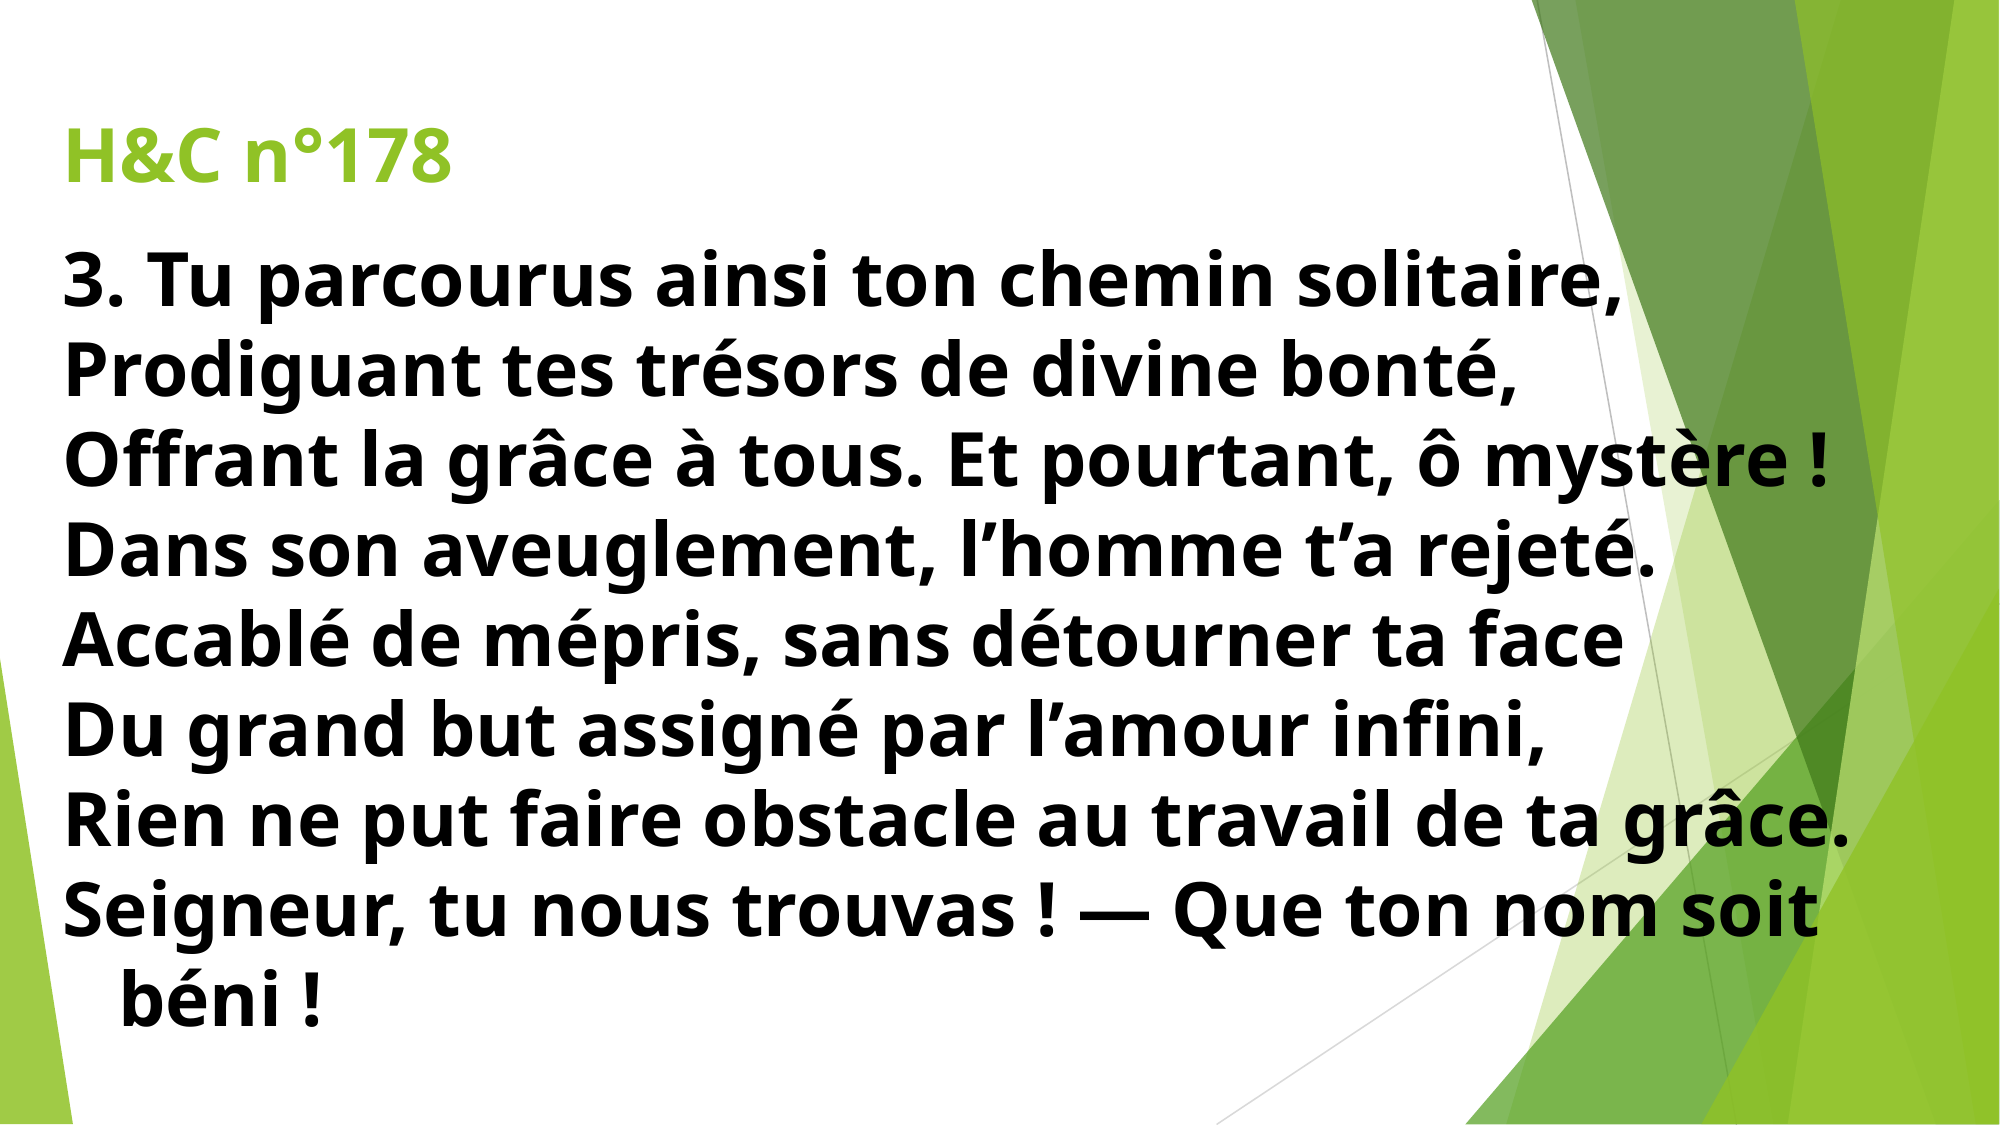

H&C n°178
3. Tu parcourus ainsi ton chemin solitaire,
Prodiguant tes trésors de divine bonté,
Offrant la grâce à tous. Et pourtant, ô mystère !
Dans son aveuglement, l’homme t’a rejeté.
Accablé de mépris, sans détourner ta face
Du grand but assigné par l’amour infini,
Rien ne put faire obstacle au travail de ta grâce.
Seigneur, tu nous trouvas ! — Que ton nom soit béni !